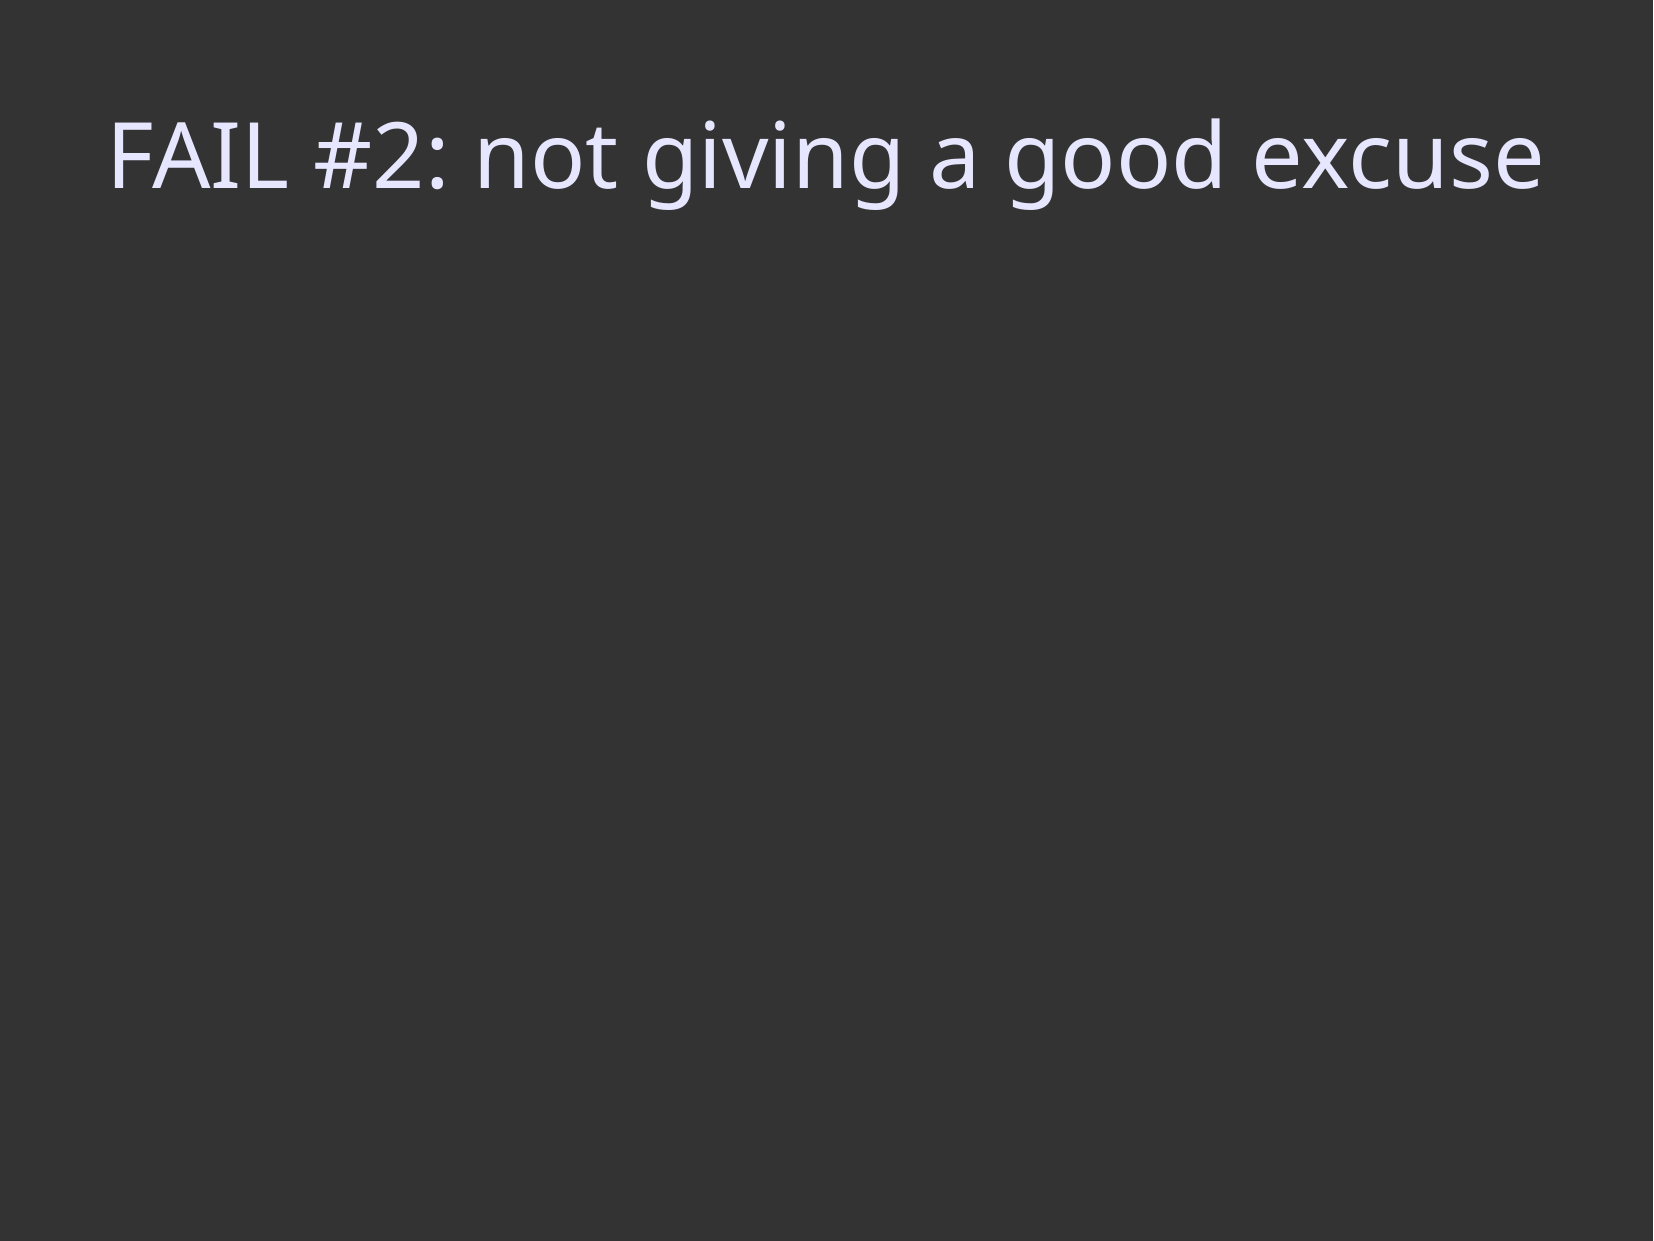

# FAIL #2: not giving a good excuse